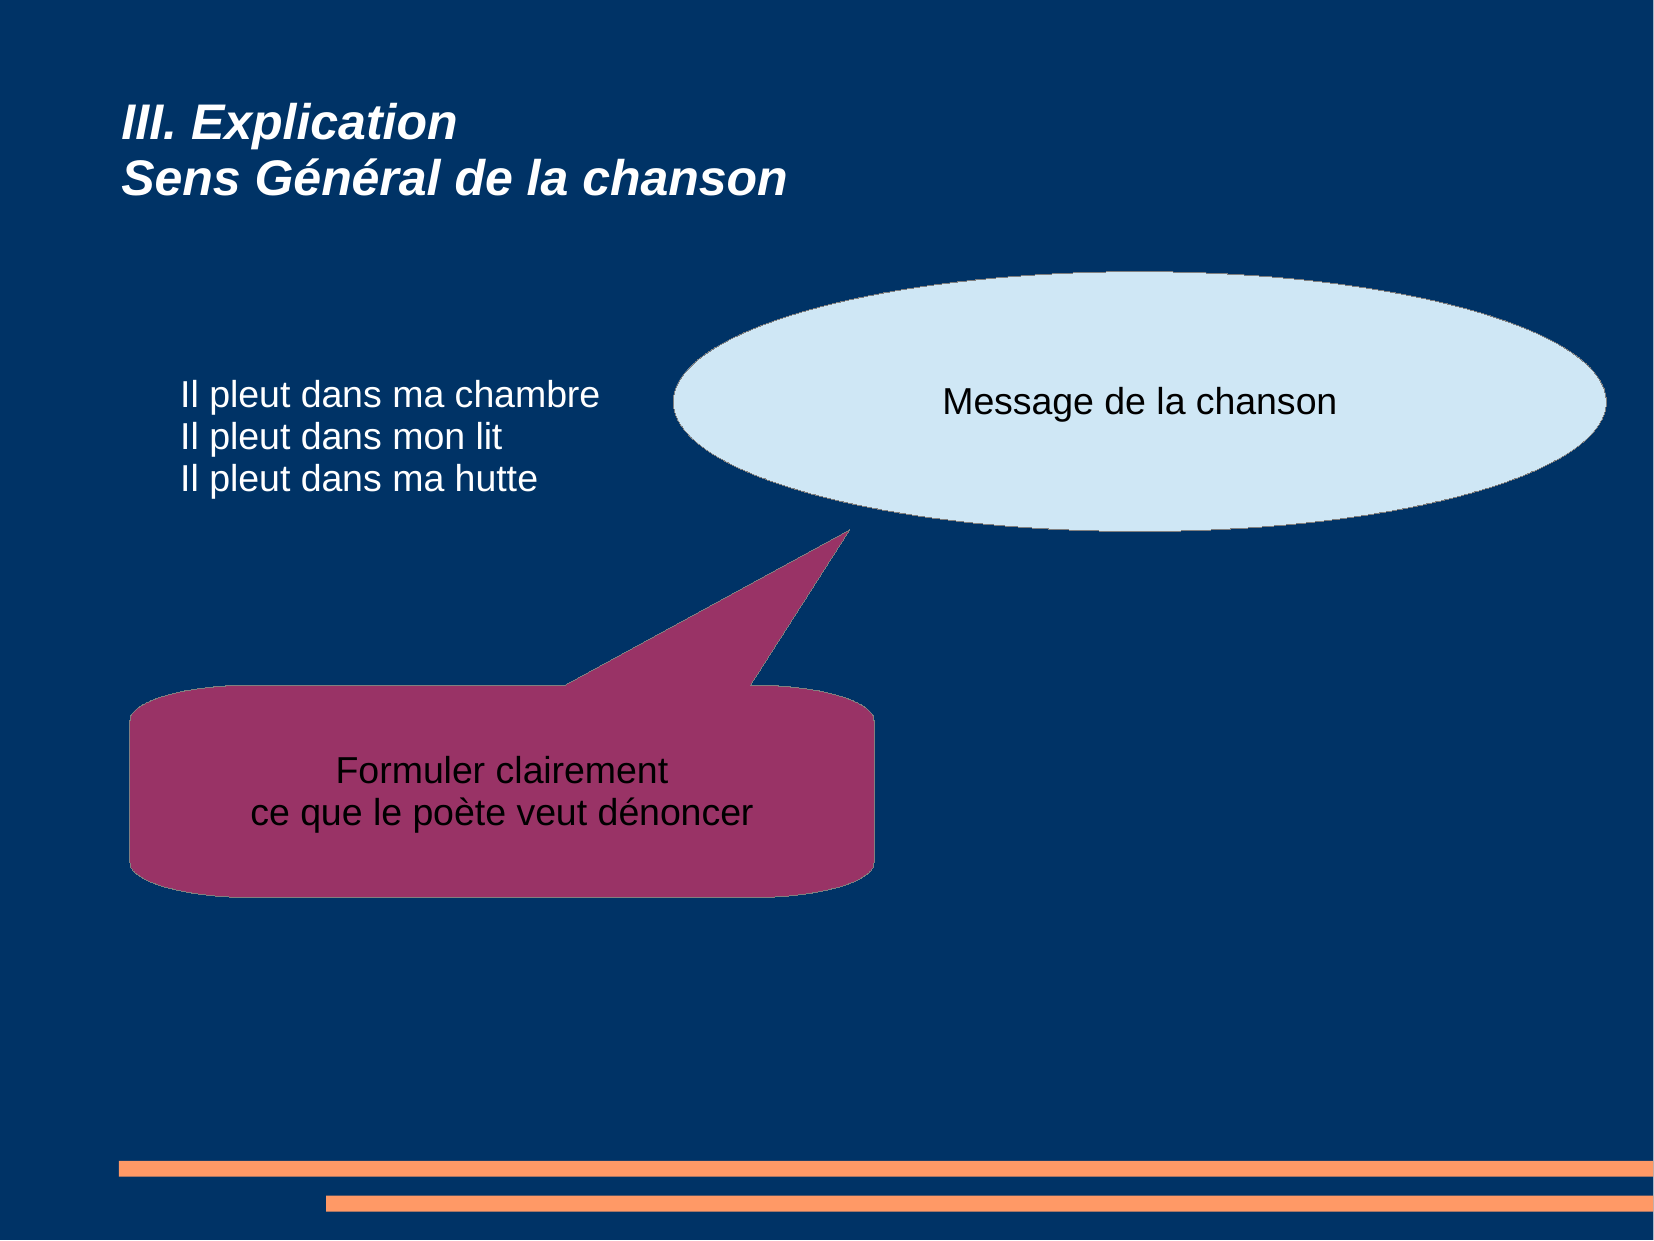

# III. Explication Sens Général de la chanson
Message de la chanson
Il pleut dans ma chambre
Il pleut dans mon lit
Il pleut dans ma hutte
Formuler clairement
ce que le poète veut dénoncer